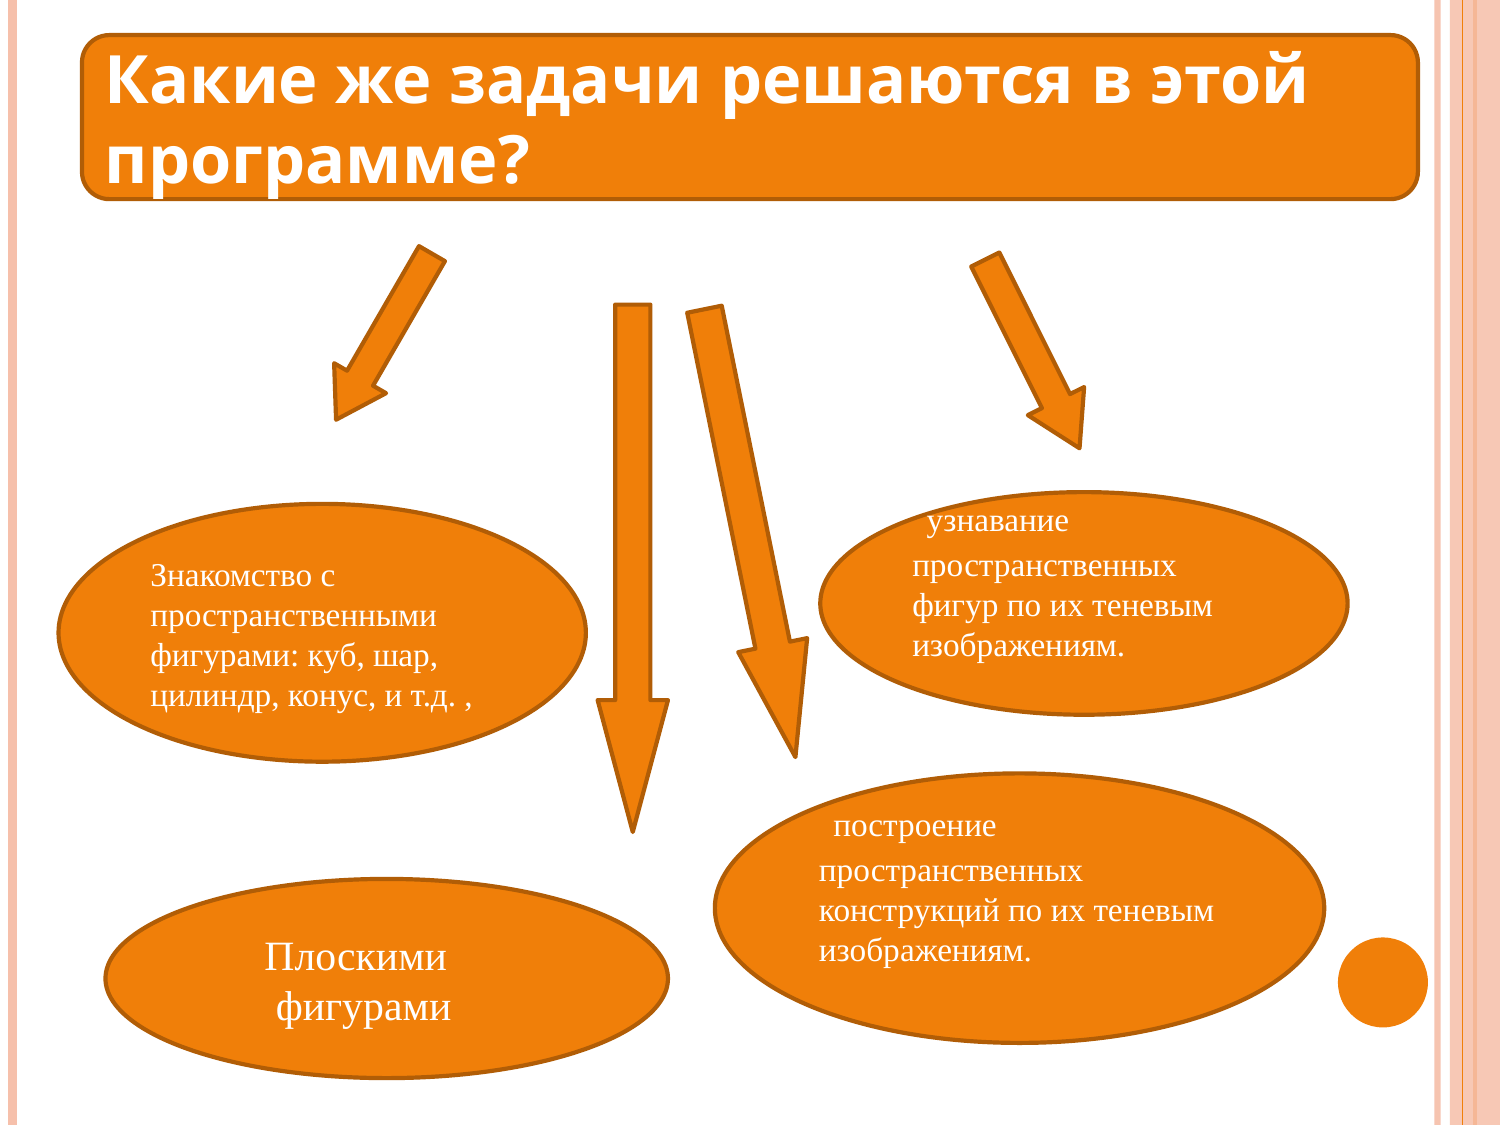

Какие же задачи решаются в этой программе?
 узнавание пространственных фигур по их теневым изображениям.
Знакомство с пространственными фигурами: куб, шар, цилиндр, конус, и т.д. ,
 построение пространственных конструкций по их теневым изображениям.
Плоскими фигурами